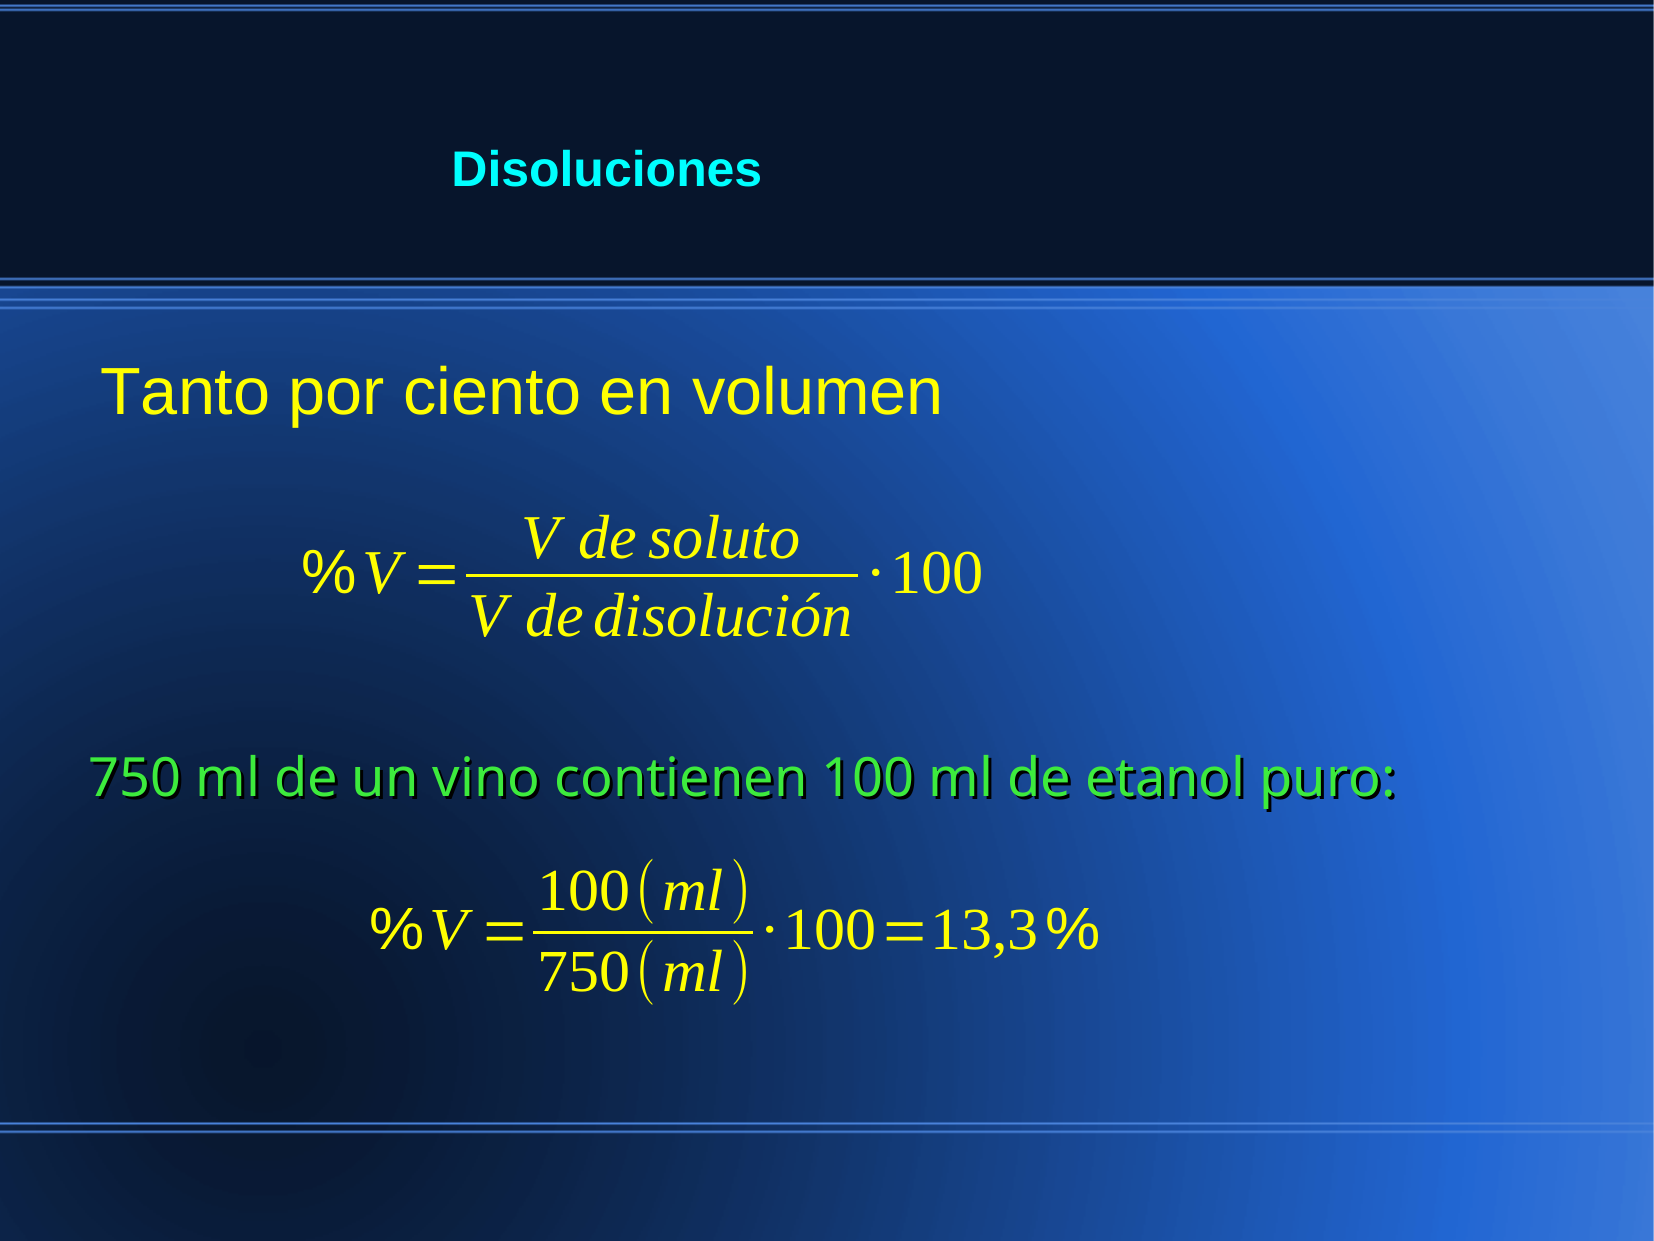

Disoluciones
# Tanto por ciento en volumen
750 ml de un vino contienen 100 ml de etanol puro: